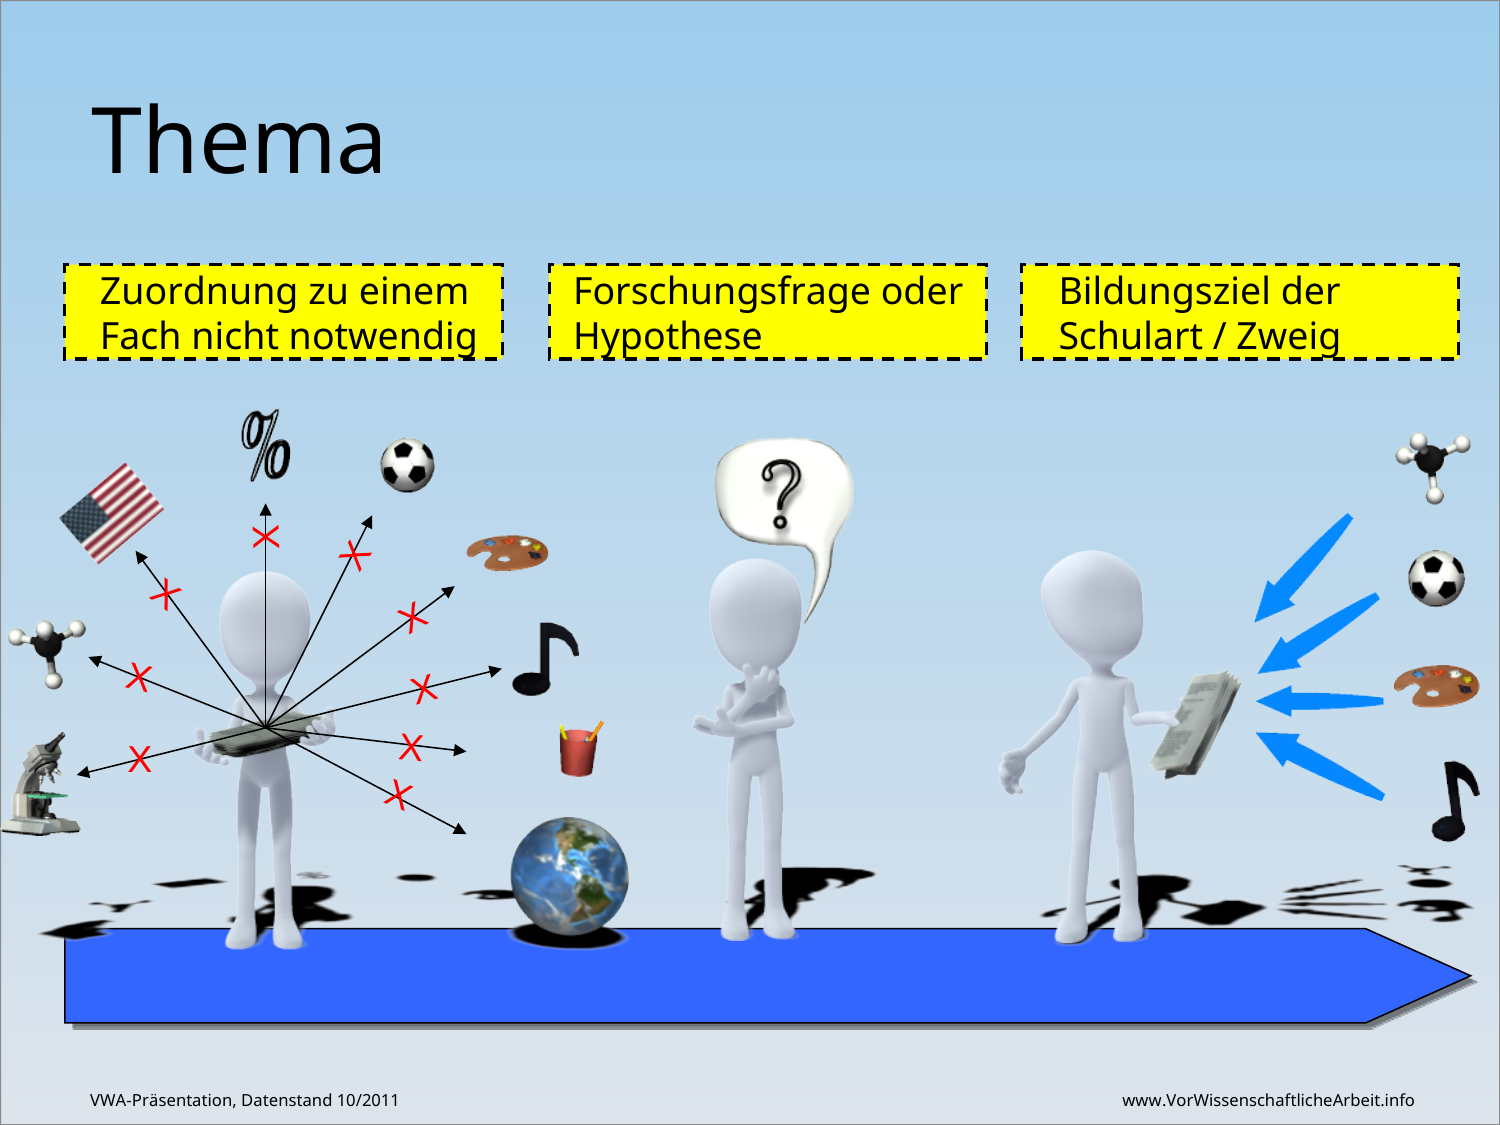

# Thema
Zuordnung zu einem
Fach nicht notwendig
Forschungsfrage oder
Hypothese
Bildungsziel der
Schulart / Zweig
X
X
X
X
X
X
X
X
X